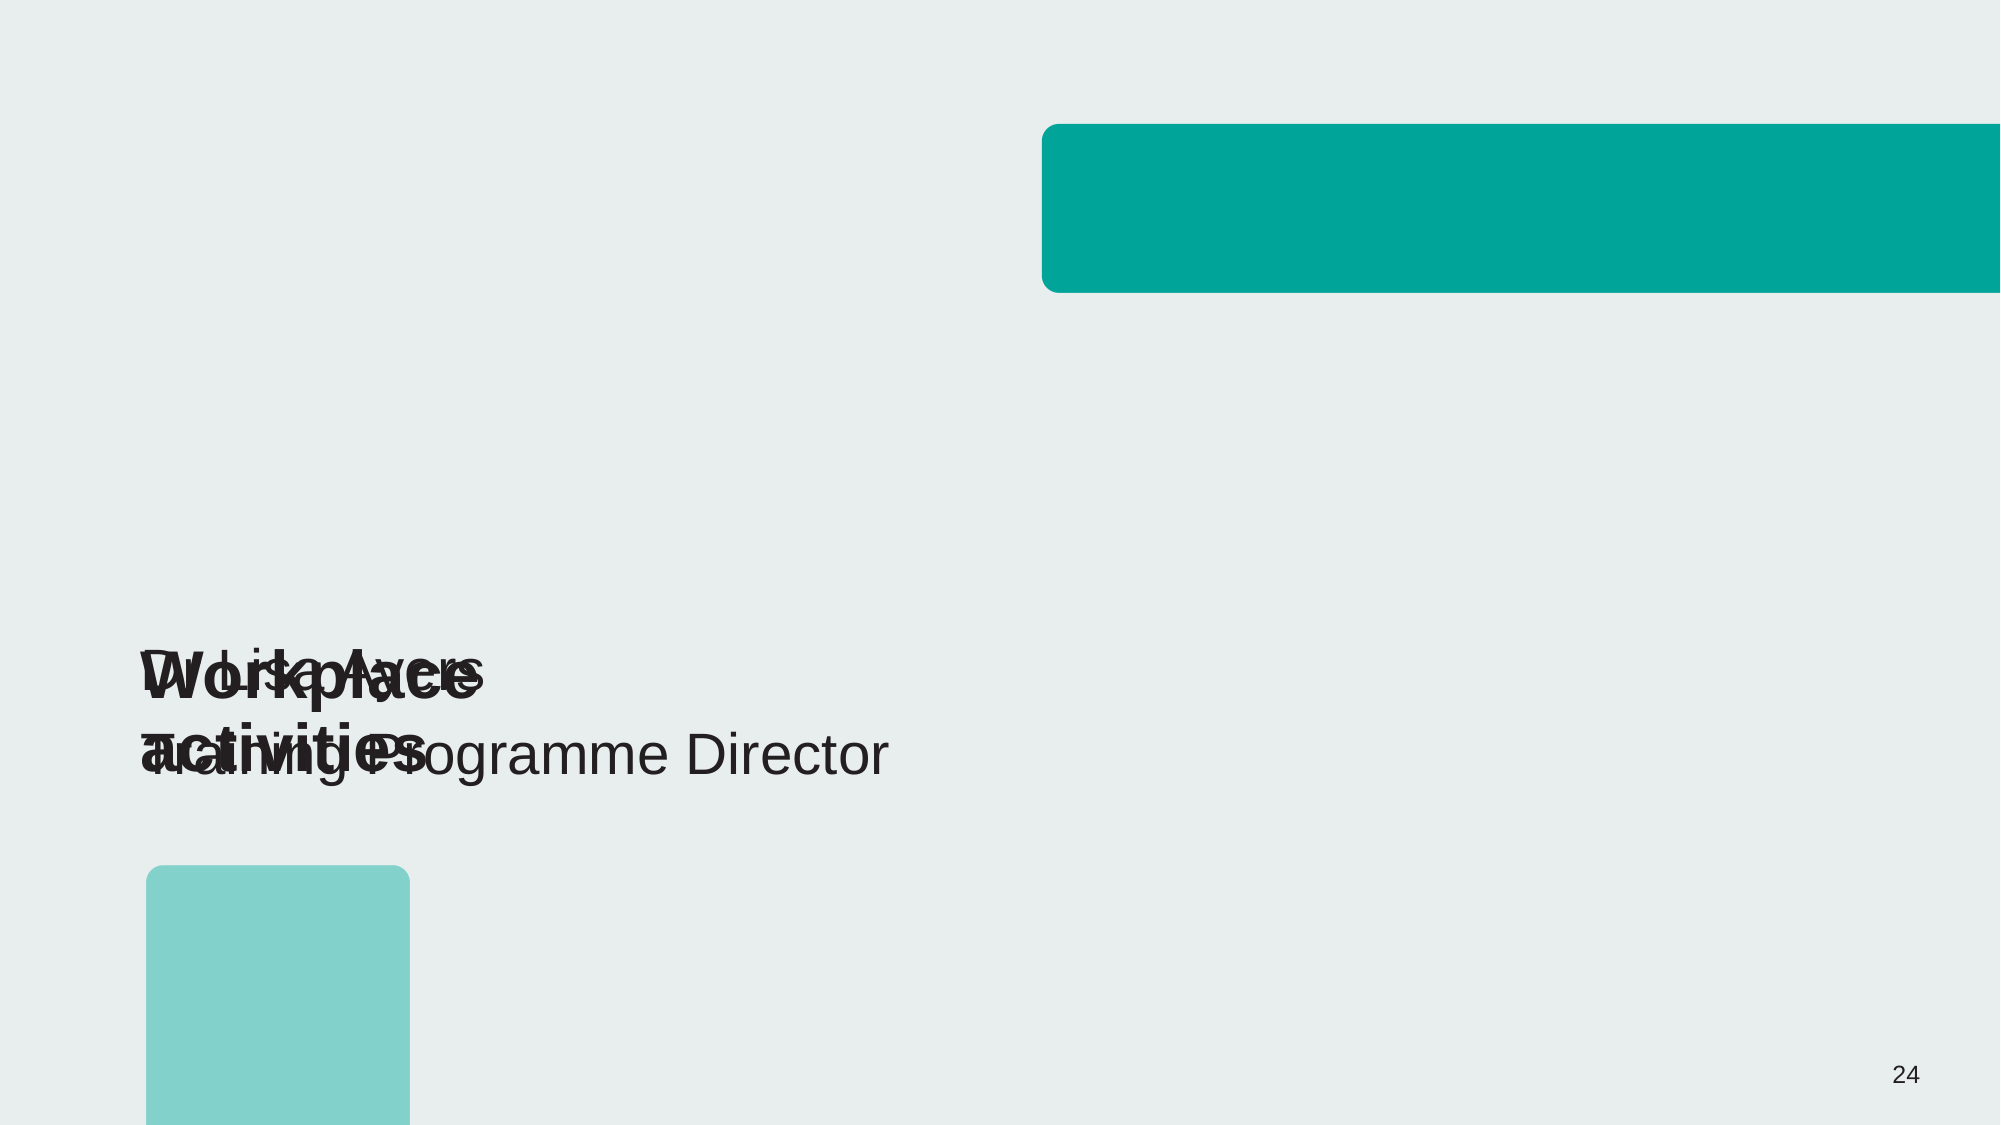

# Workplace activities
Dr Lisa Ayers
Training Programme Director